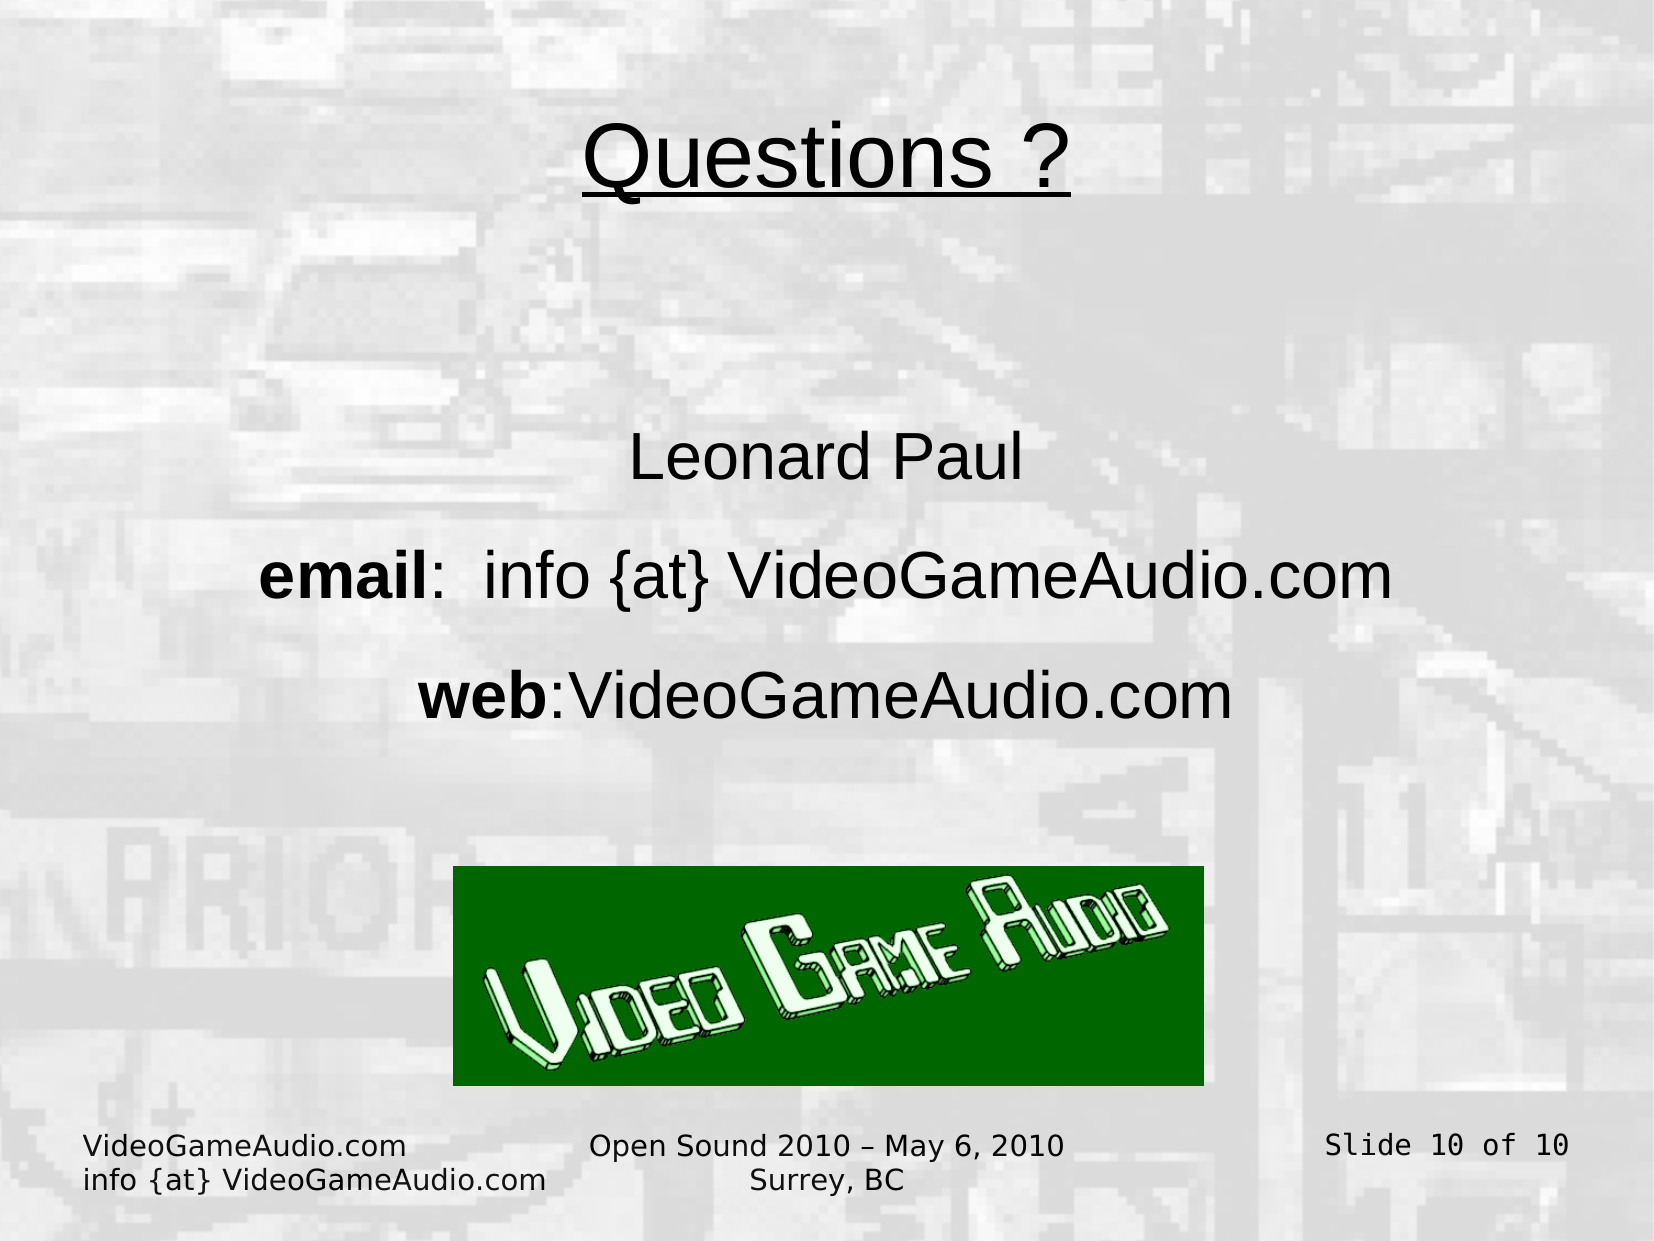

Questions ?
Leonard Paul
email:	info {at} VideoGameAudio.com
web:	VideoGameAudio.com
10